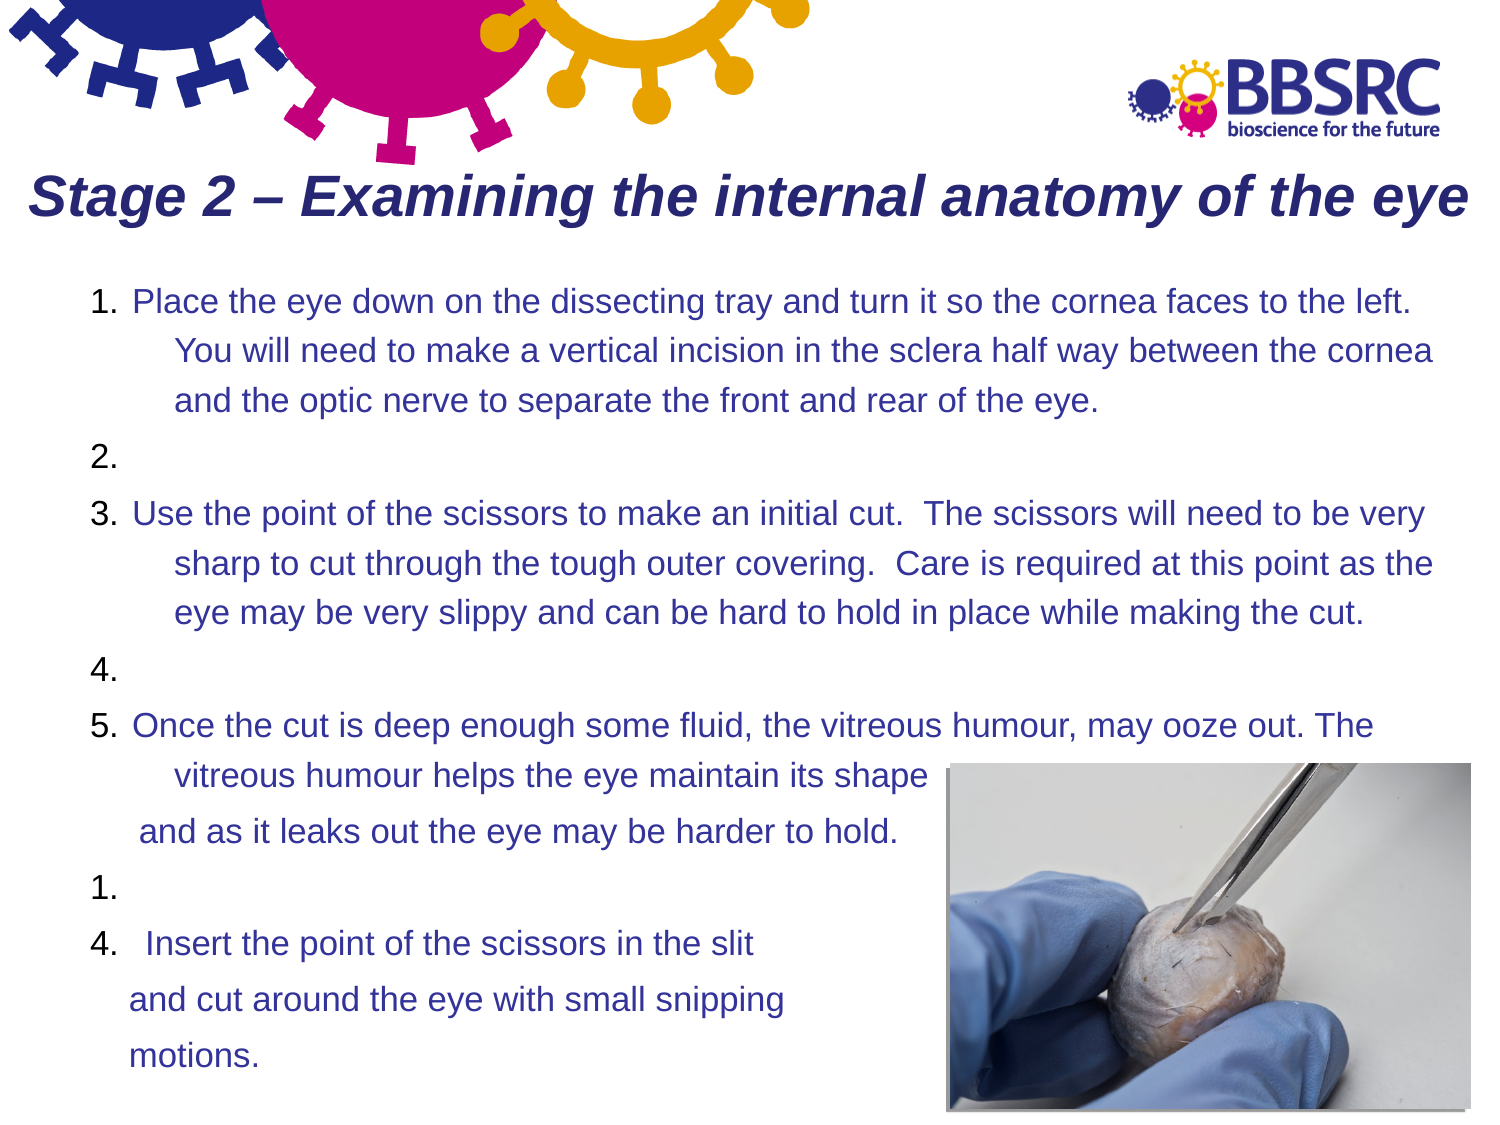

# Stage 2 – Examining the internal anatomy of the eye
Place the eye down on the dissecting tray and turn it so the cornea faces to the left. You will need to make a vertical incision in the sclera half way between the cornea and the optic nerve to separate the front and rear of the eye.
Use the point of the scissors to make an initial cut. The scissors will need to be very sharp to cut through the tough outer covering. Care is required at this point as the eye may be very slippy and can be hard to hold in place while making the cut.
Once the cut is deep enough some fluid, the vitreous humour, may ooze out. The vitreous humour helps the eye maintain its shape
 and as it leaks out the eye may be harder to hold.
Insert the point of the scissors in the slit
 and cut around the eye with small snipping
 motions.